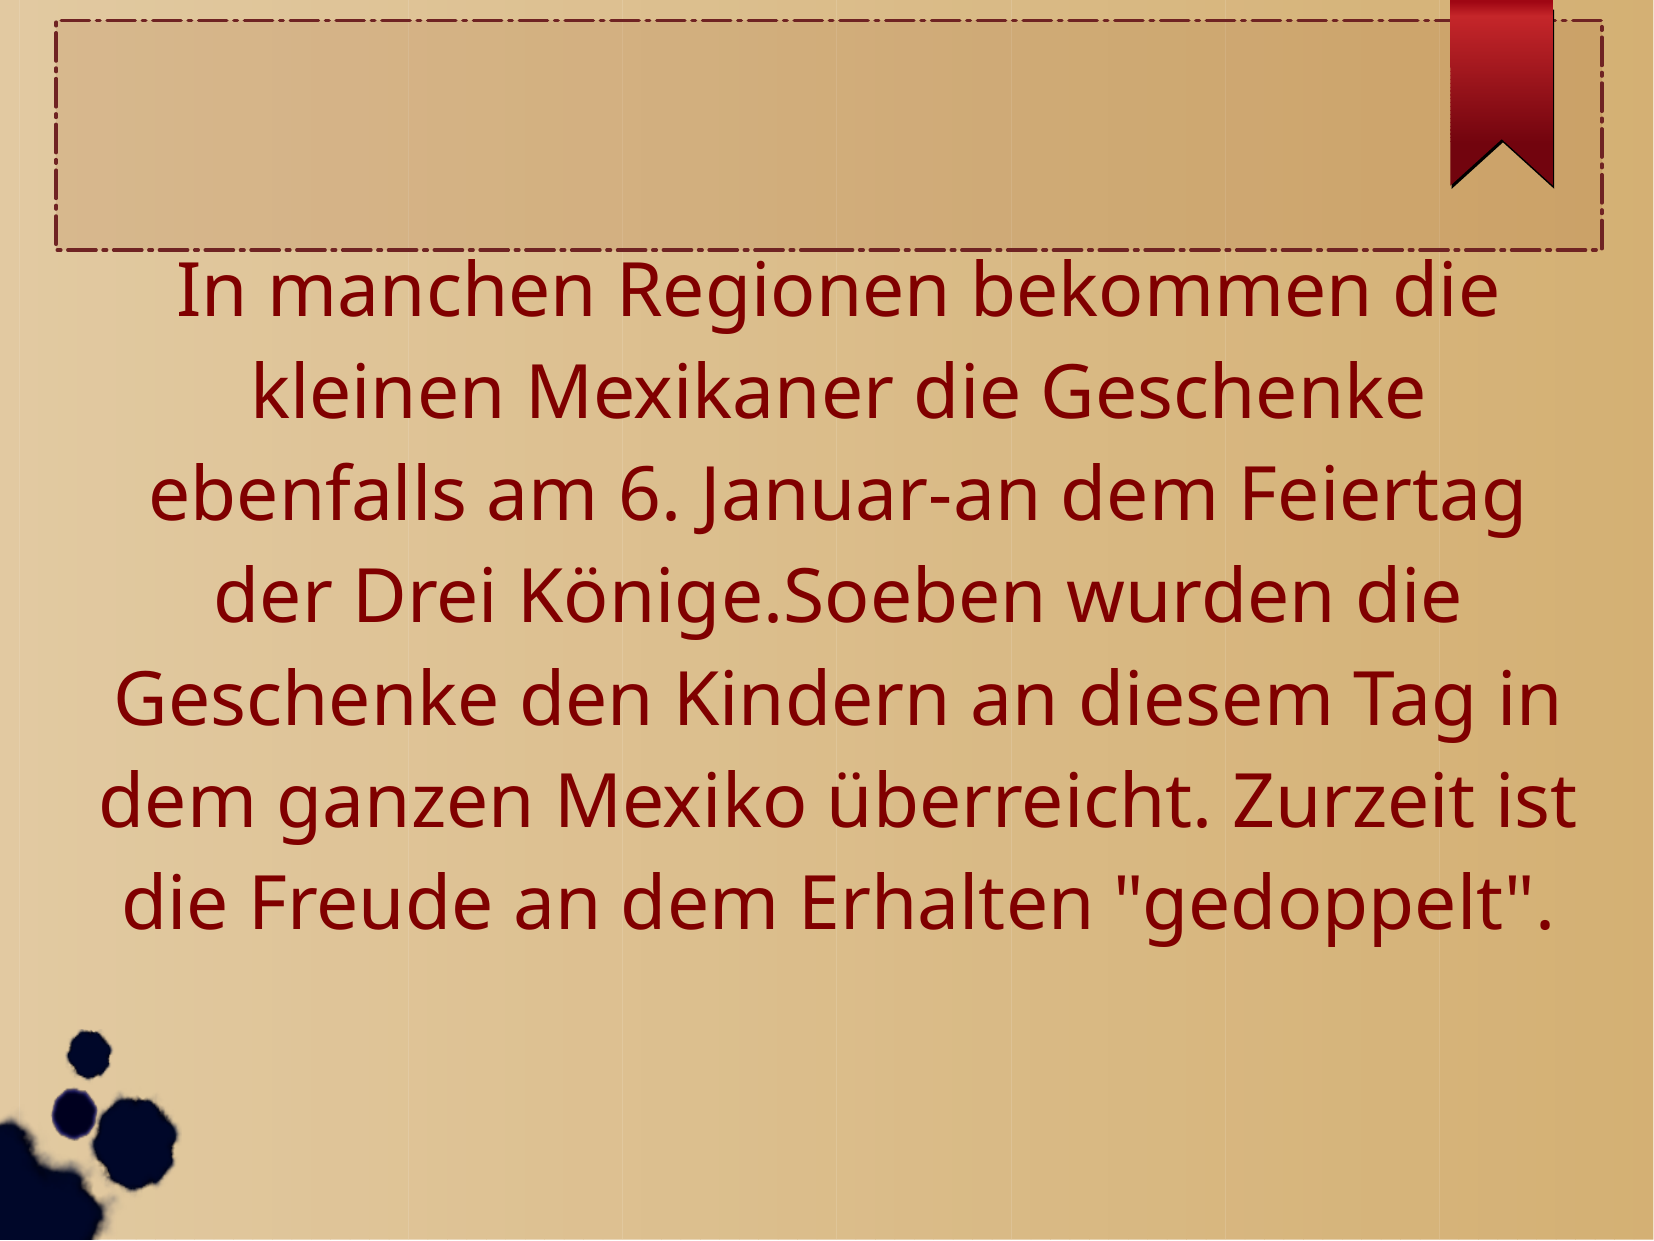

# In manchen Regionen bekommen die kleinen Mexikaner die Geschenke ebenfalls am 6. Januar-an dem Feiertag der Drei Könige.Soeben wurden die Geschenke den Kindern an diesem Tag in dem ganzen Mexiko überreicht. Zurzeit ist die Freude an dem Erhalten "gedoppelt".